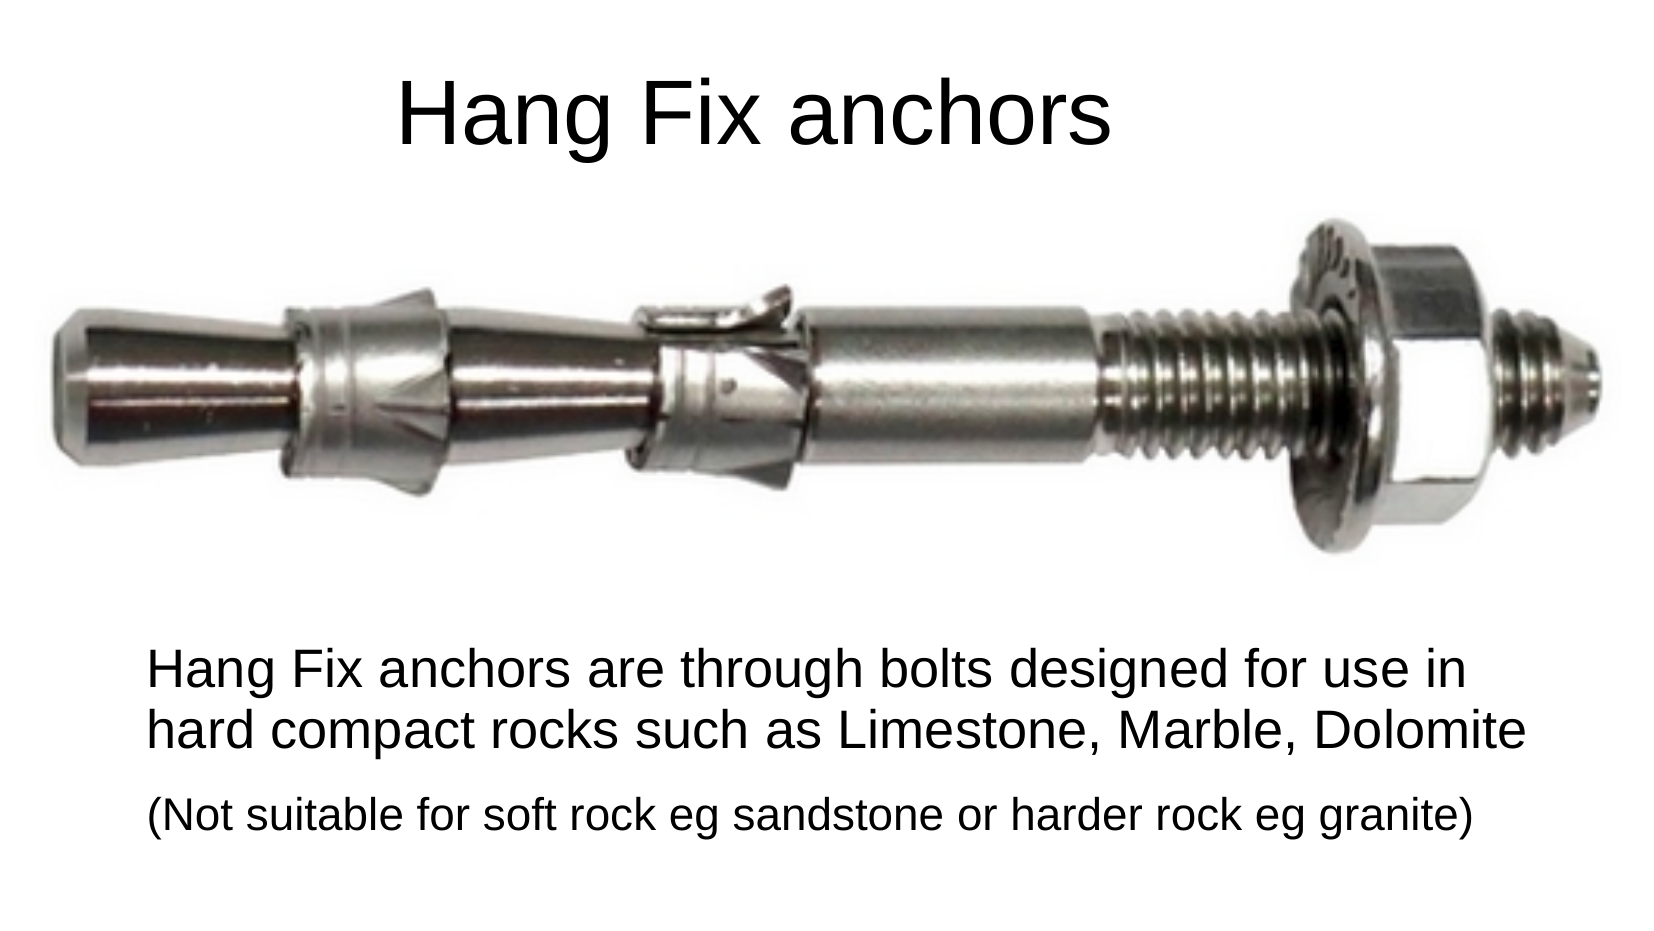

# Hang Fix anchors
Hang Fix anchors are through bolts designed for use in hard compact rocks such as Limestone, Marble, Dolomite
(Not suitable for soft rock eg sandstone or harder rock eg granite)